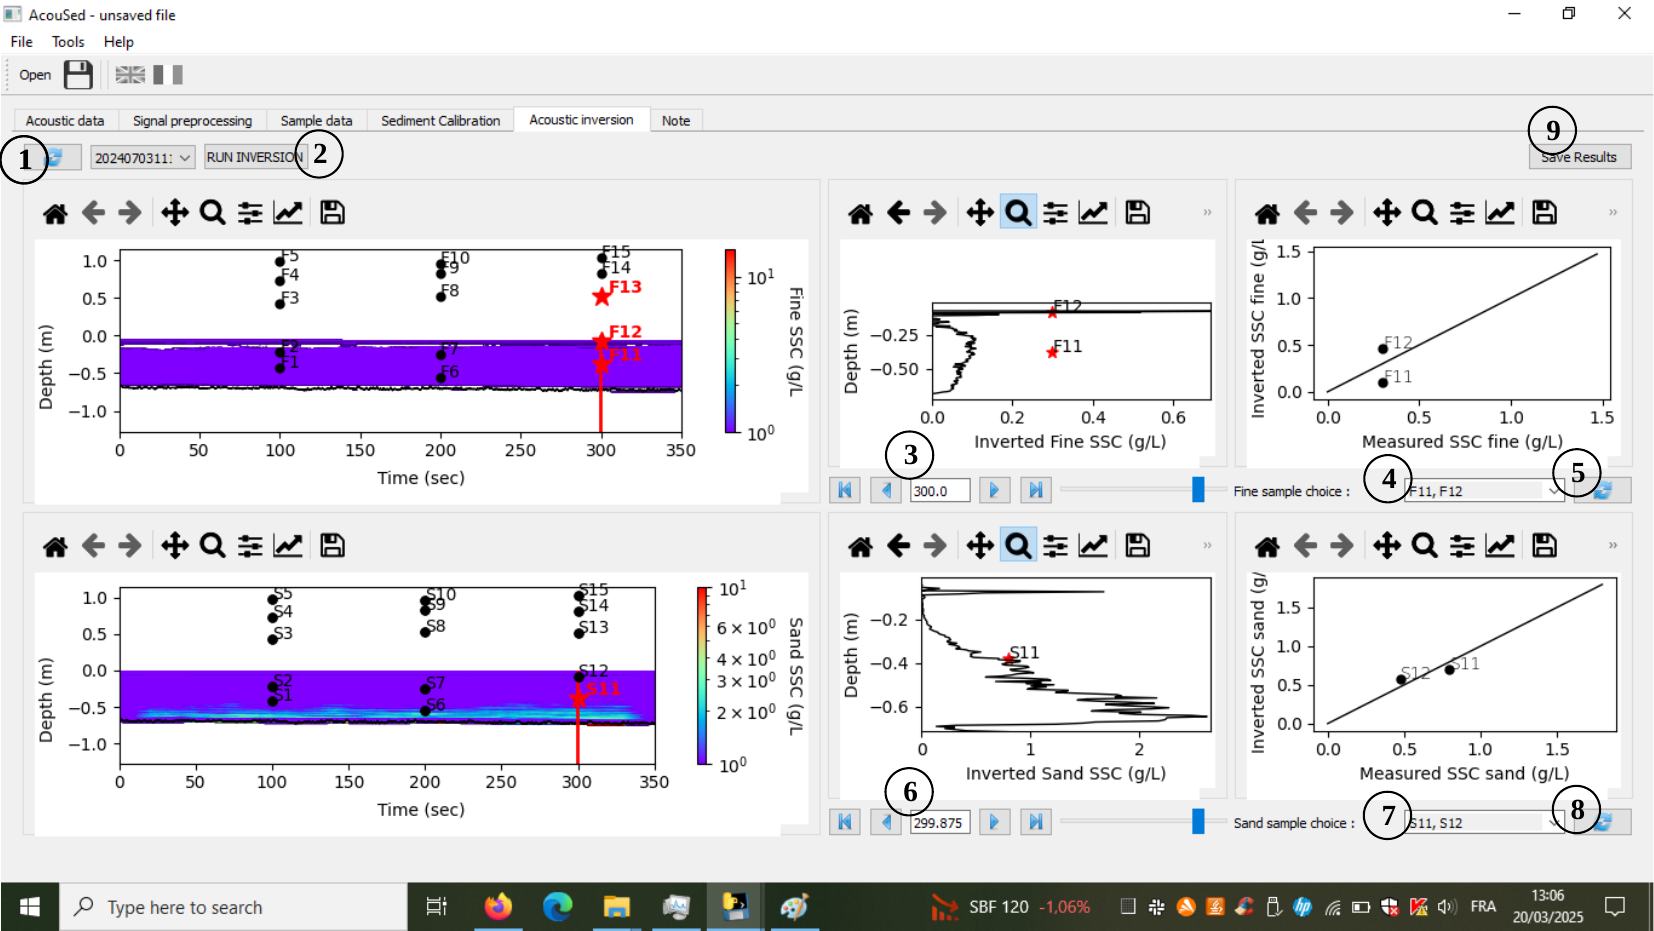

9
2
1
1
3
5
4
6
8
7